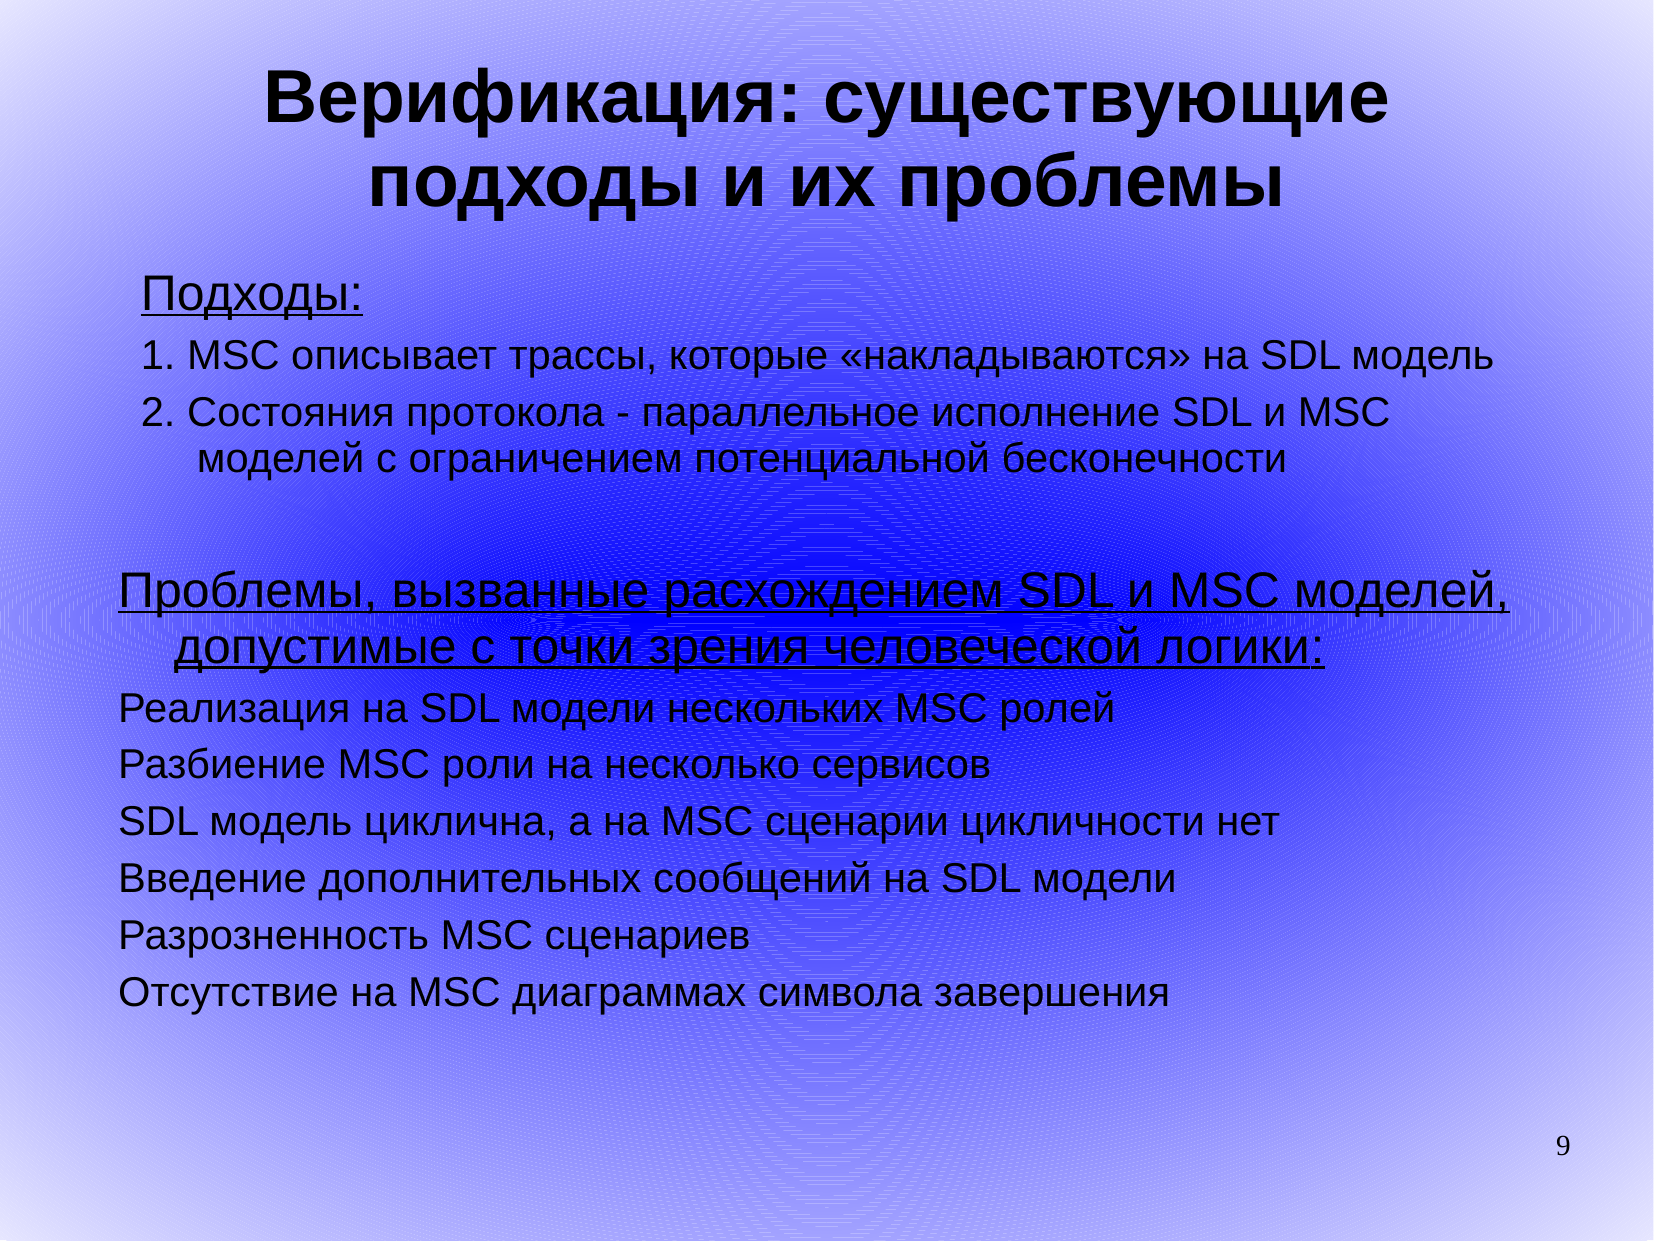

Верификация: существующие подходы и их проблемы
Подходы:
1. MSC описывает трассы, которые «накладываются» на SDL модель
2. Состояния протокола - параллельное исполнение SDL и MSC моделей с ограничением потенциальной бесконечности
Проблемы, вызванные расхождением SDL и MSC моделей, допустимые с точки зрения человеческой логики:
Реализация на SDL модели нескольких MSC ролей
Разбиение MSC роли на несколько сервисов
SDL модель циклична, а на MSC сценарии цикличности нет
Введение дополнительных сообщений на SDL модели
Разрозненность MSC сценариев
Отсутствие на MSC диаграммах символа завершения
9